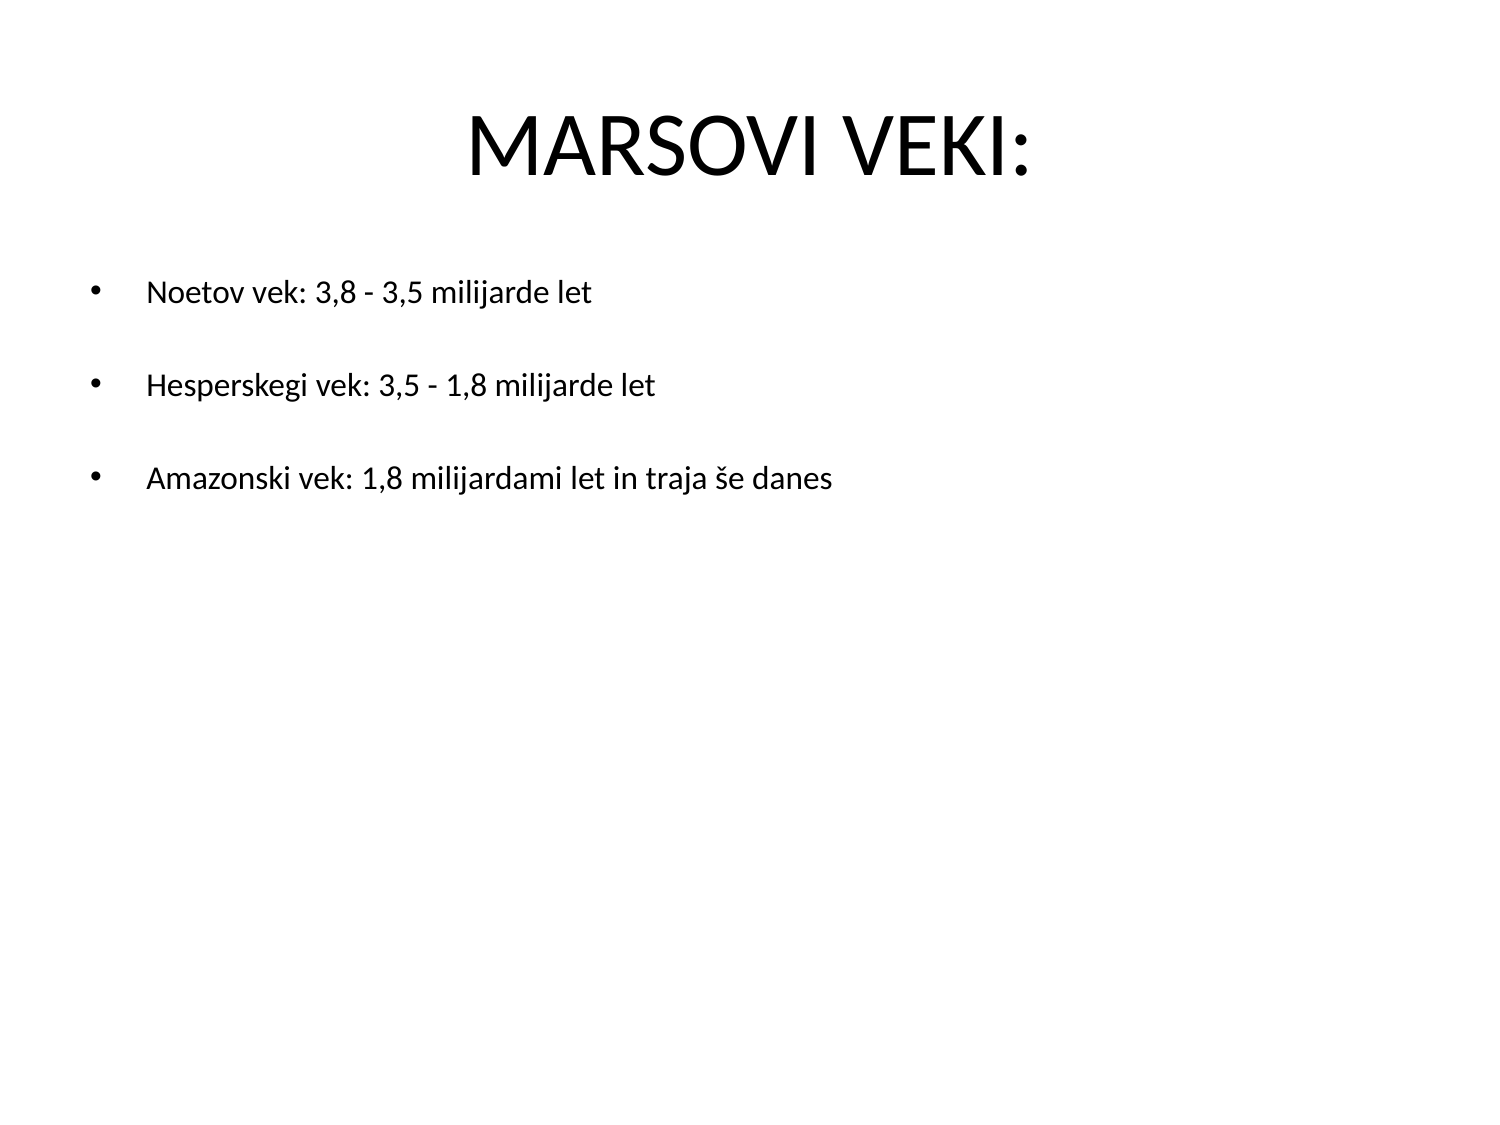

# MARSOVI VEKI:
Noetov vek: 3,8 - 3,5 milijarde let
Hesperskegi vek: 3,5 - 1,8 milijarde let
Amazonski vek: 1,8 milijardami let in traja še danes